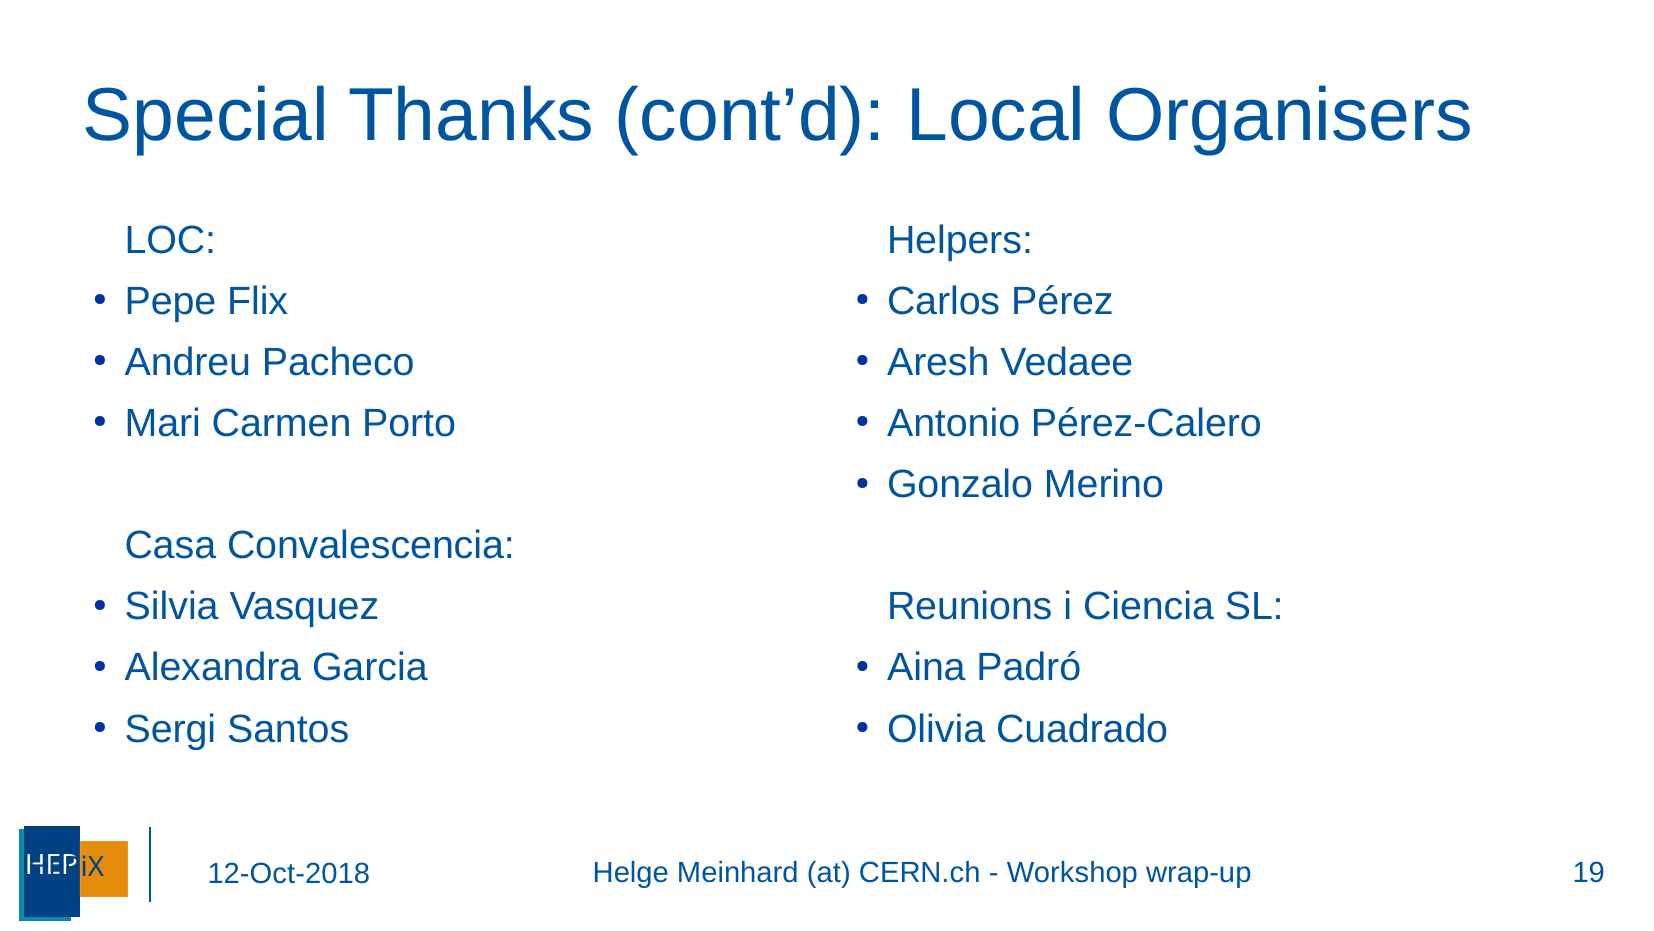

# Special Thanks (cont’d): Local Organisers
LOC:
Pepe Flix
Andreu Pacheco
Mari Carmen Porto
Casa Convalescencia:
Silvia Vasquez
Alexandra Garcia
Sergi Santos
Helpers:
Carlos Pérez
Aresh Vedaee
Antonio Pérez-Calero
Gonzalo Merino
Reunions i Ciencia SL:
Aina Padró
Olivia Cuadrado
Helge Meinhard (at) CERN.ch - Workshop wrap-up
19
12-Oct-2018